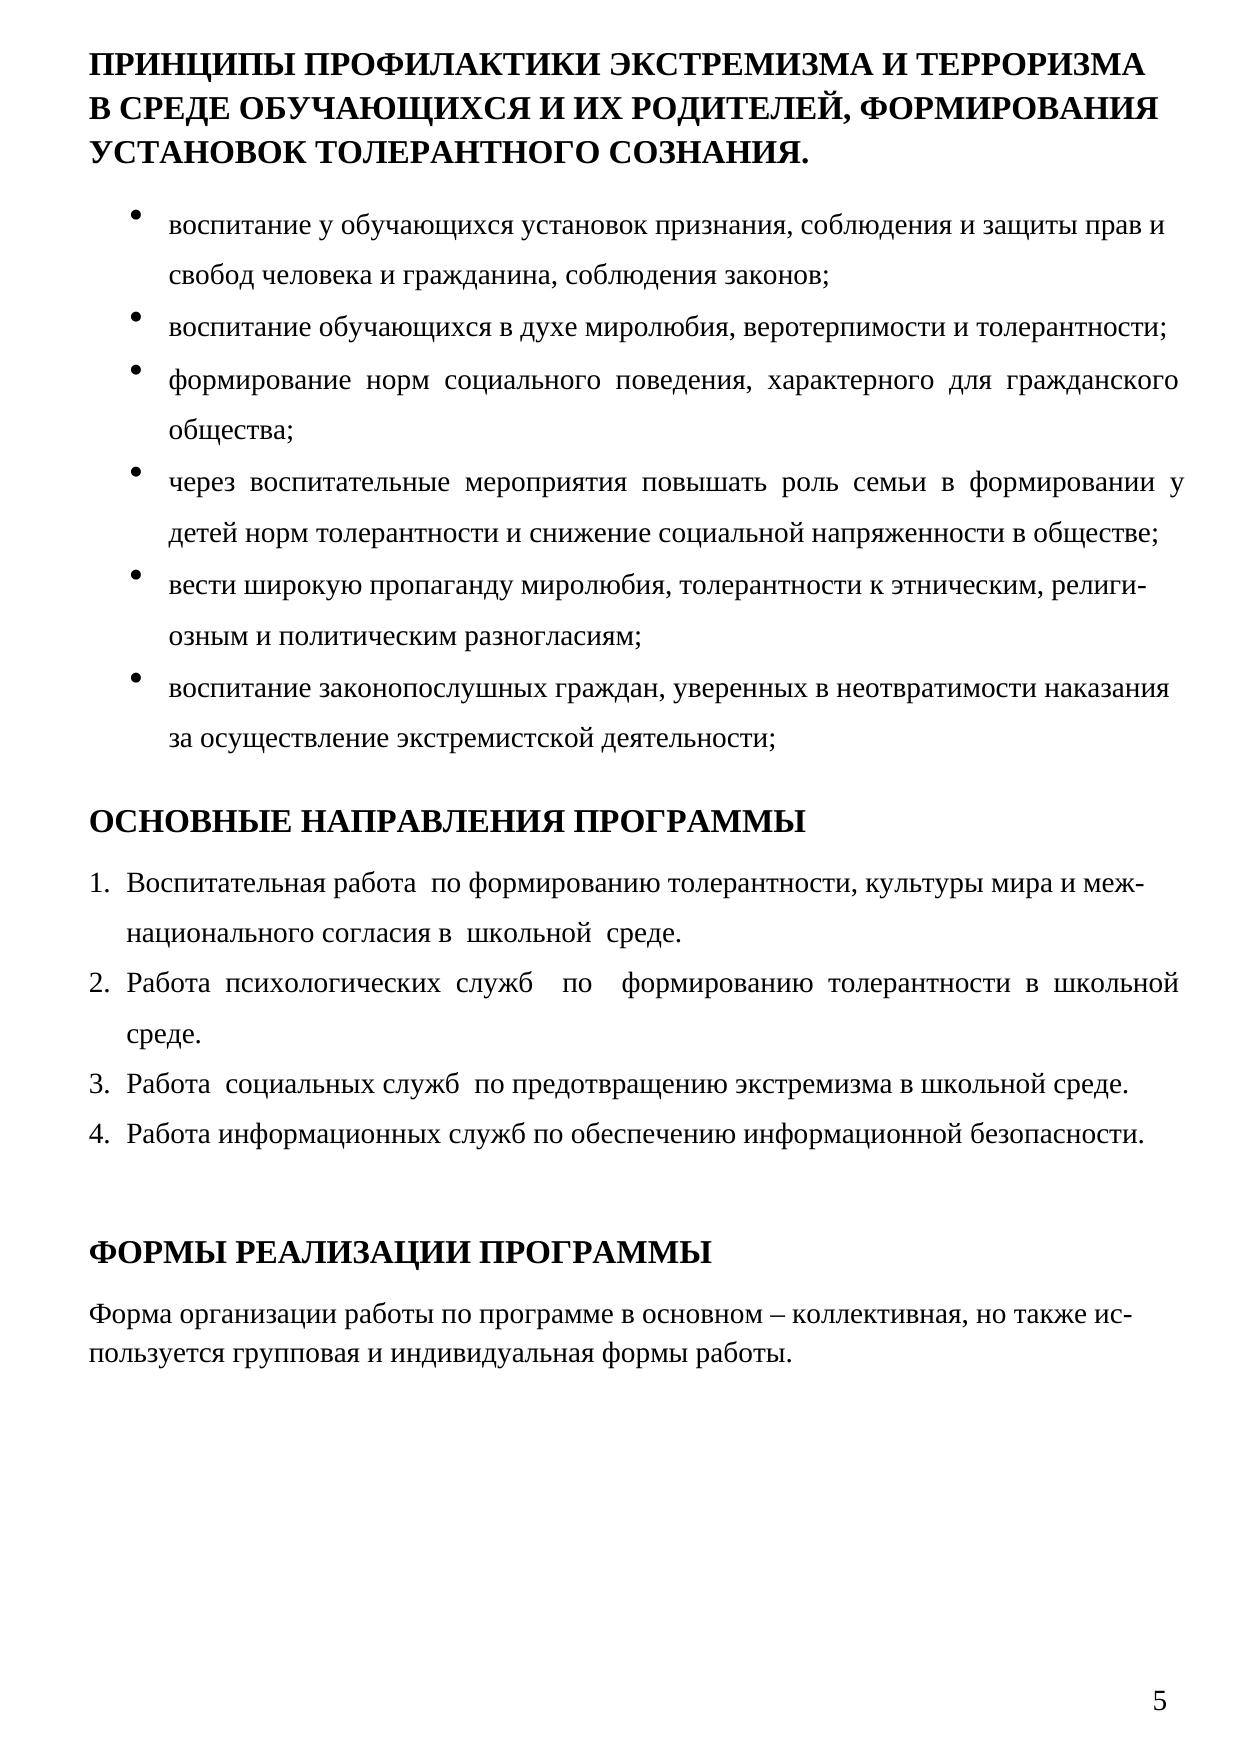

ПРИНЦИПЫ ПРОФИЛАКТИКИ ЭКСТРЕМИЗМА И ТЕРРОРИЗМА
В СРЕДЕ ОБУЧАЮЩИХСЯ И ИХ РОДИТЕЛЕЙ, ФОРМИРОВАНИЯ
УСТАНОВОК ТОЛЕРАНТНОГО СОЗНАНИЯ.

воспитание у обучающихся установок признания, соблюдения и защиты прав и
свобод человека и гражданина, соблюдения законов;

воспитание обучающихся в духе миролюбия, веротерпимости и толерантности;

формирование норм социального поведения, характерного для гражданского
общества;

через воспитательные мероприятия повышать роль семьи в формировании у
детей норм толерантности и снижение социальной напряженности в обществе;

вести широкую пропаганду миролюбия, толерантности к этническим, религи-
озным и политическим разногласиям;

воспитание законопослушных граждан, уверенных в неотвратимости наказания
за осуществление экстремистской деятельности;
ОСНОВНЫЕ НАПРАВЛЕНИЯ ПРОГРАММЫ
1.
Воспитательная работа по формированию толерантности, культуры мира и меж-
национального согласия в школьной среде.
2.
Работа психологических служб по формированию толерантности в школьной
среде.
3.
Работа социальных служб по предотвращению экстремизма в школьной среде.
4.
Работа информационных служб по обеспечению информационной безопасности.
ФОРМЫ РЕАЛИЗАЦИИ ПРОГРАММЫ
Форма организации работы по программе в основном – коллективная, но также ис-
пользуется групповая и индивидуальная формы работы.
5